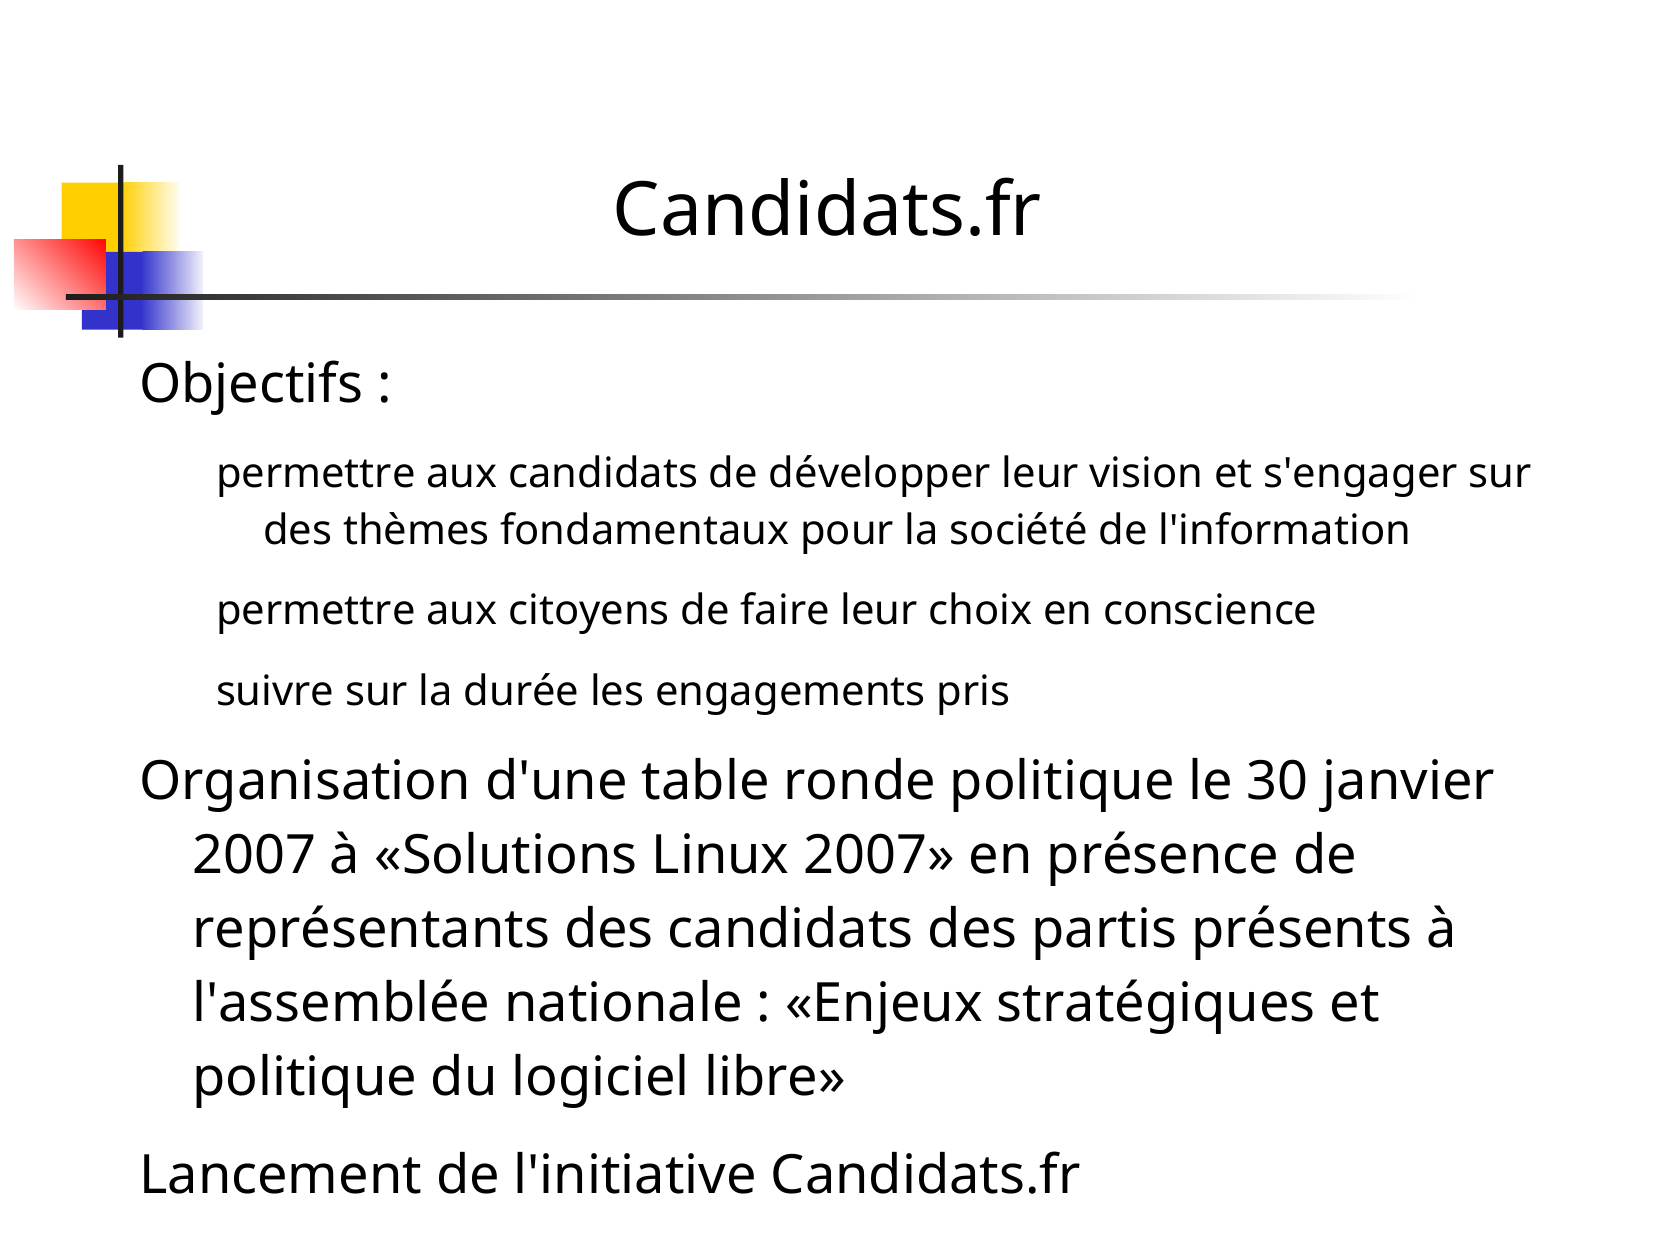

# Candidats.fr
Objectifs :
permettre aux candidats de développer leur vision et s'engager sur des thèmes fondamentaux pour la société de l'information
permettre aux citoyens de faire leur choix en conscience
suivre sur la durée les engagements pris
Organisation d'une table ronde politique le 30 janvier 2007 à «Solutions Linux 2007» en présence de représentants des candidats des partis présents à l'assemblée nationale : «Enjeux stratégiques et politique du logiciel libre»
Lancement de l'initiative Candidats.fr